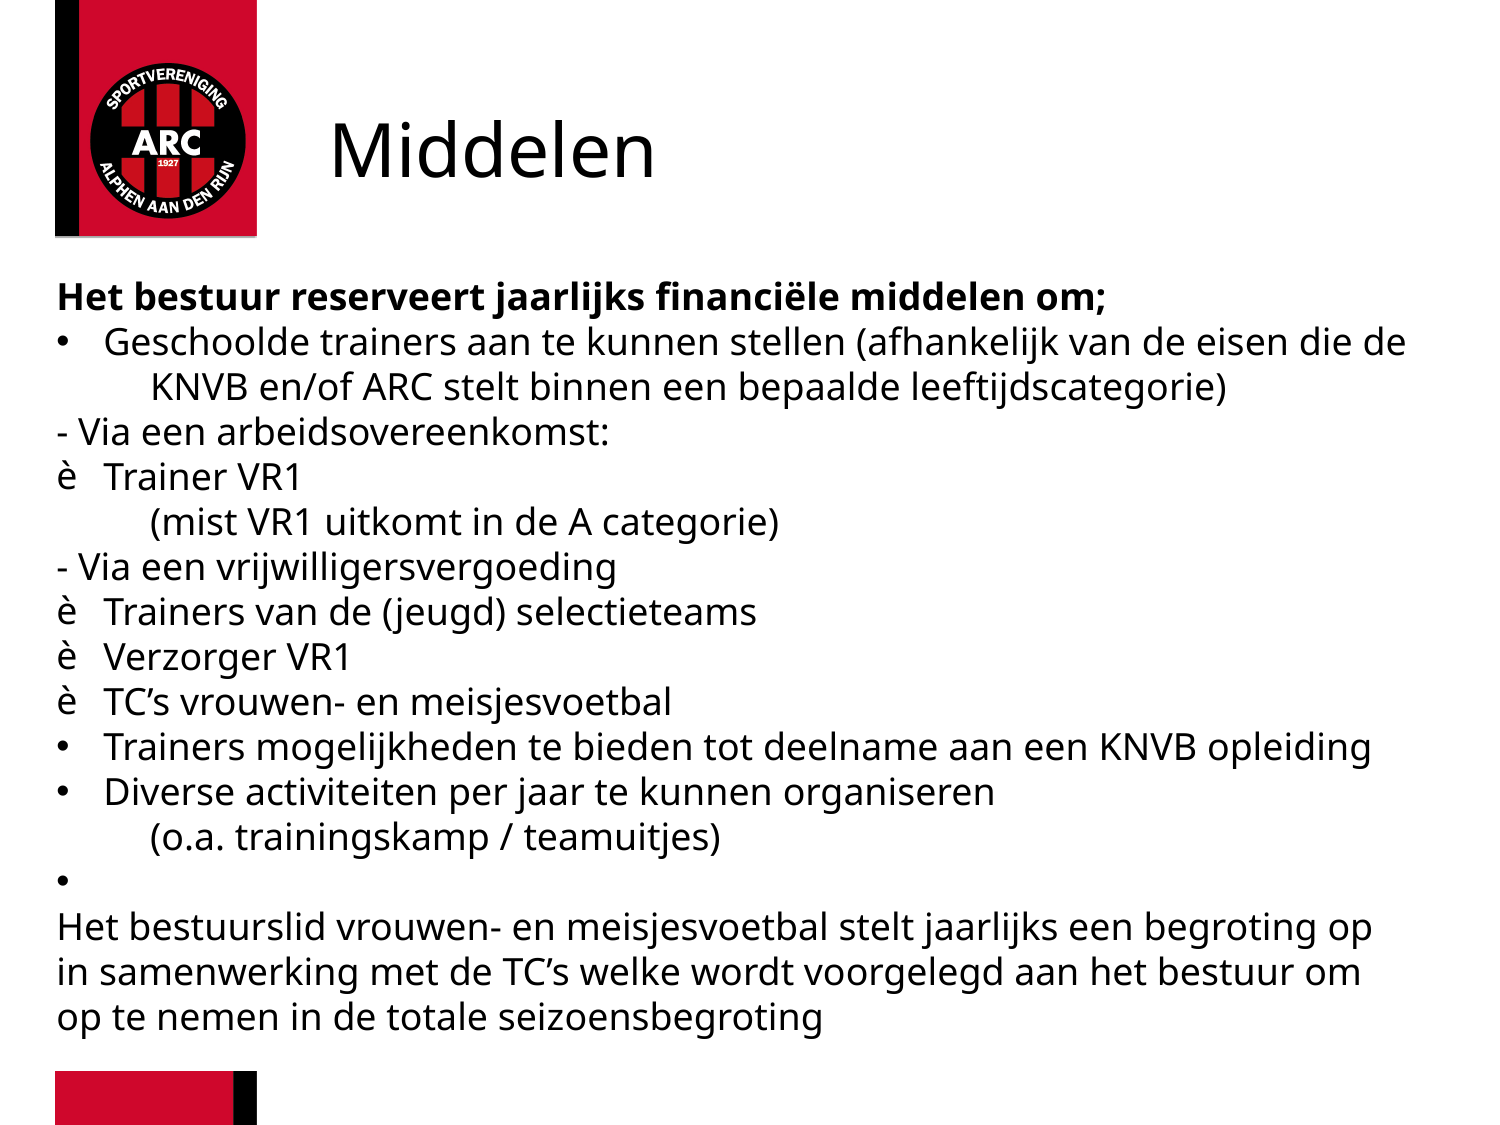

# Middelen
Het bestuur reserveert jaarlijks financiële middelen om;
Geschoolde trainers aan te kunnen stellen (afhankelijk van de eisen die de KNVB en/of ARC stelt binnen een bepaalde leeftijdscategorie)
- Via een arbeidsovereenkomst:
Trainer VR1
(mist VR1 uitkomt in de A categorie)
- Via een vrijwilligersvergoeding
Trainers van de (jeugd) selectieteams
Verzorger VR1
TC’s vrouwen- en meisjesvoetbal
Trainers mogelijkheden te bieden tot deelname aan een KNVB opleiding
Diverse activiteiten per jaar te kunnen organiseren
(o.a. trainingskamp / teamuitjes)
Het bestuurslid vrouwen- en meisjesvoetbal stelt jaarlijks een begroting op in samenwerking met de TC’s welke wordt voorgelegd aan het bestuur om op te nemen in de totale seizoensbegroting